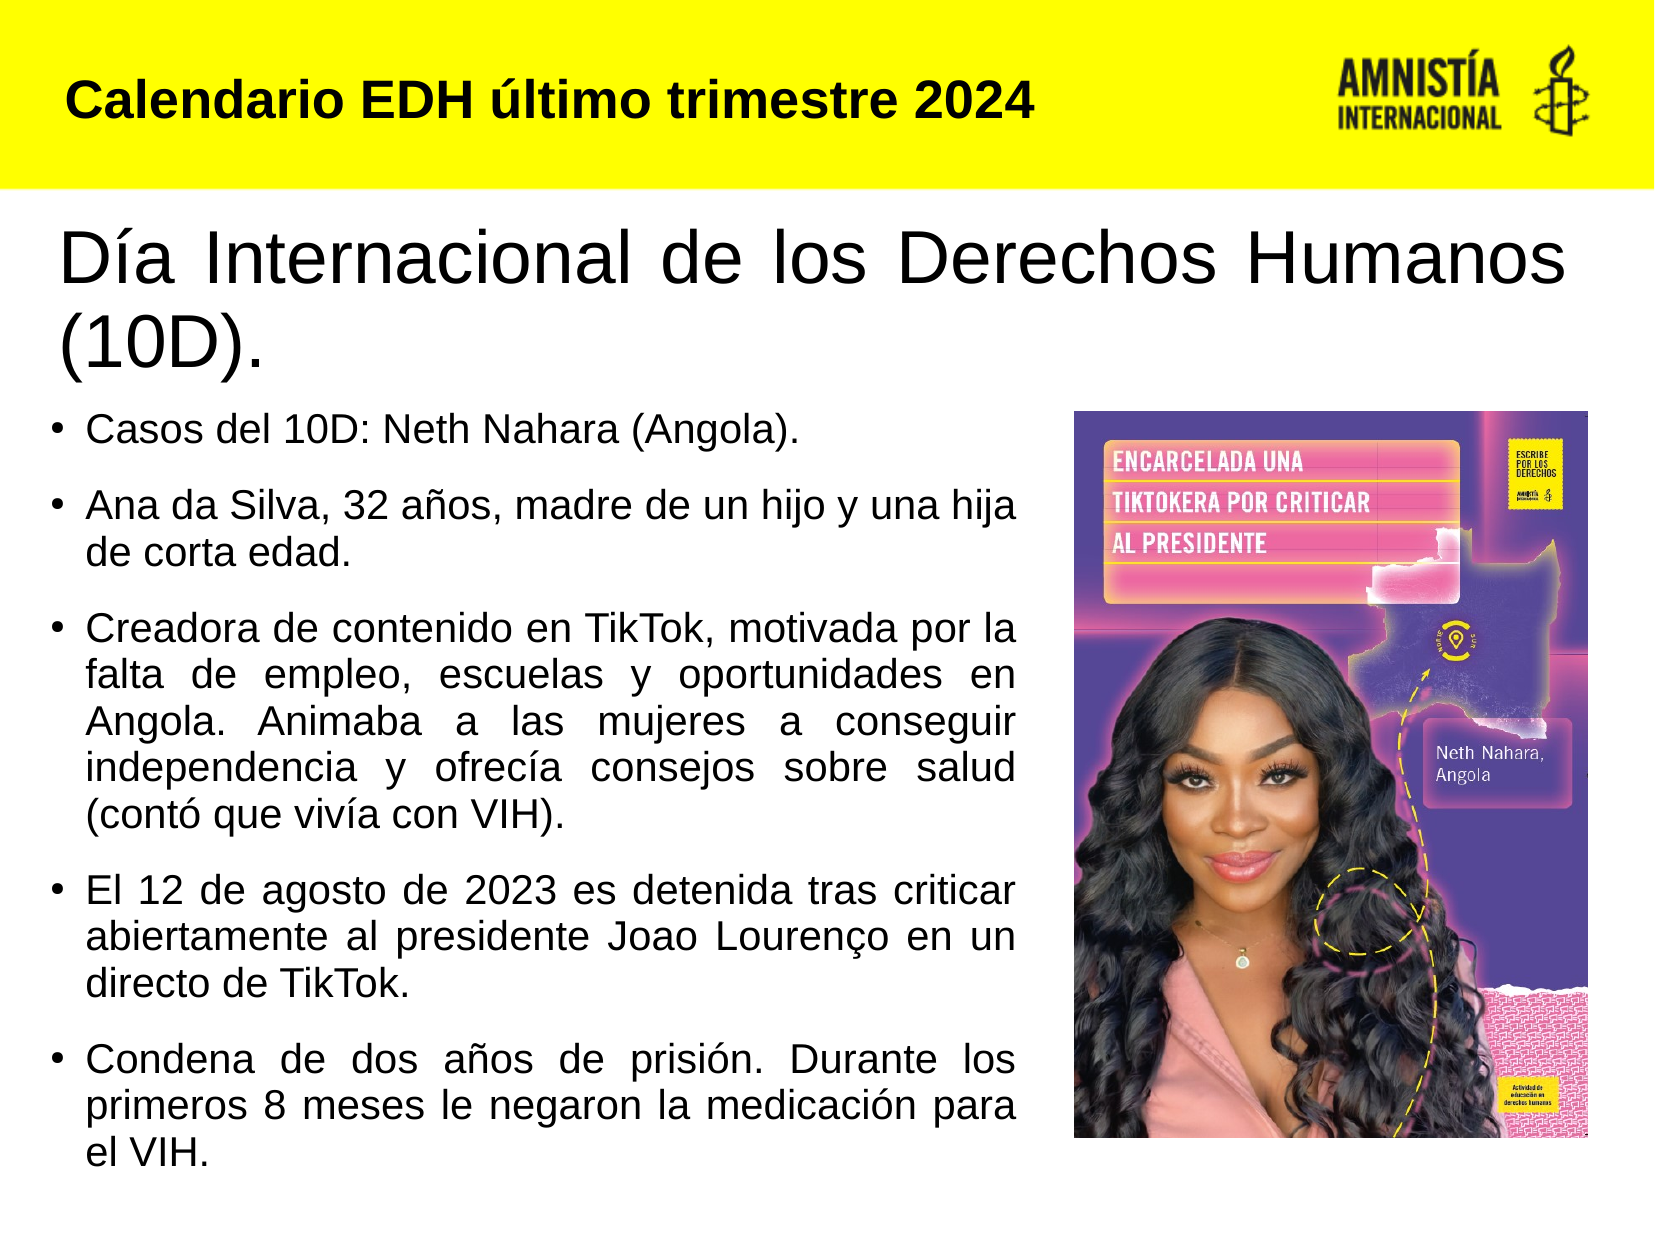

Calendario EDH último trimestre 2024
Día Internacional de los Derechos Humanos (10D).
# Casos del 10D: Neth Nahara (Angola).
Ana da Silva, 32 años, madre de un hijo y una hija de corta edad.
Creadora de contenido en TikTok, motivada por la falta de empleo, escuelas y oportunidades en Angola. Animaba a las mujeres a conseguir independencia y ofrecía consejos sobre salud (contó que vivía con VIH).
El 12 de agosto de 2023 es detenida tras criticar abiertamente al presidente Joao Lourenço en un directo de TikTok.
Condena de dos años de prisión. Durante los primeros 8 meses le negaron la medicación para el VIH.